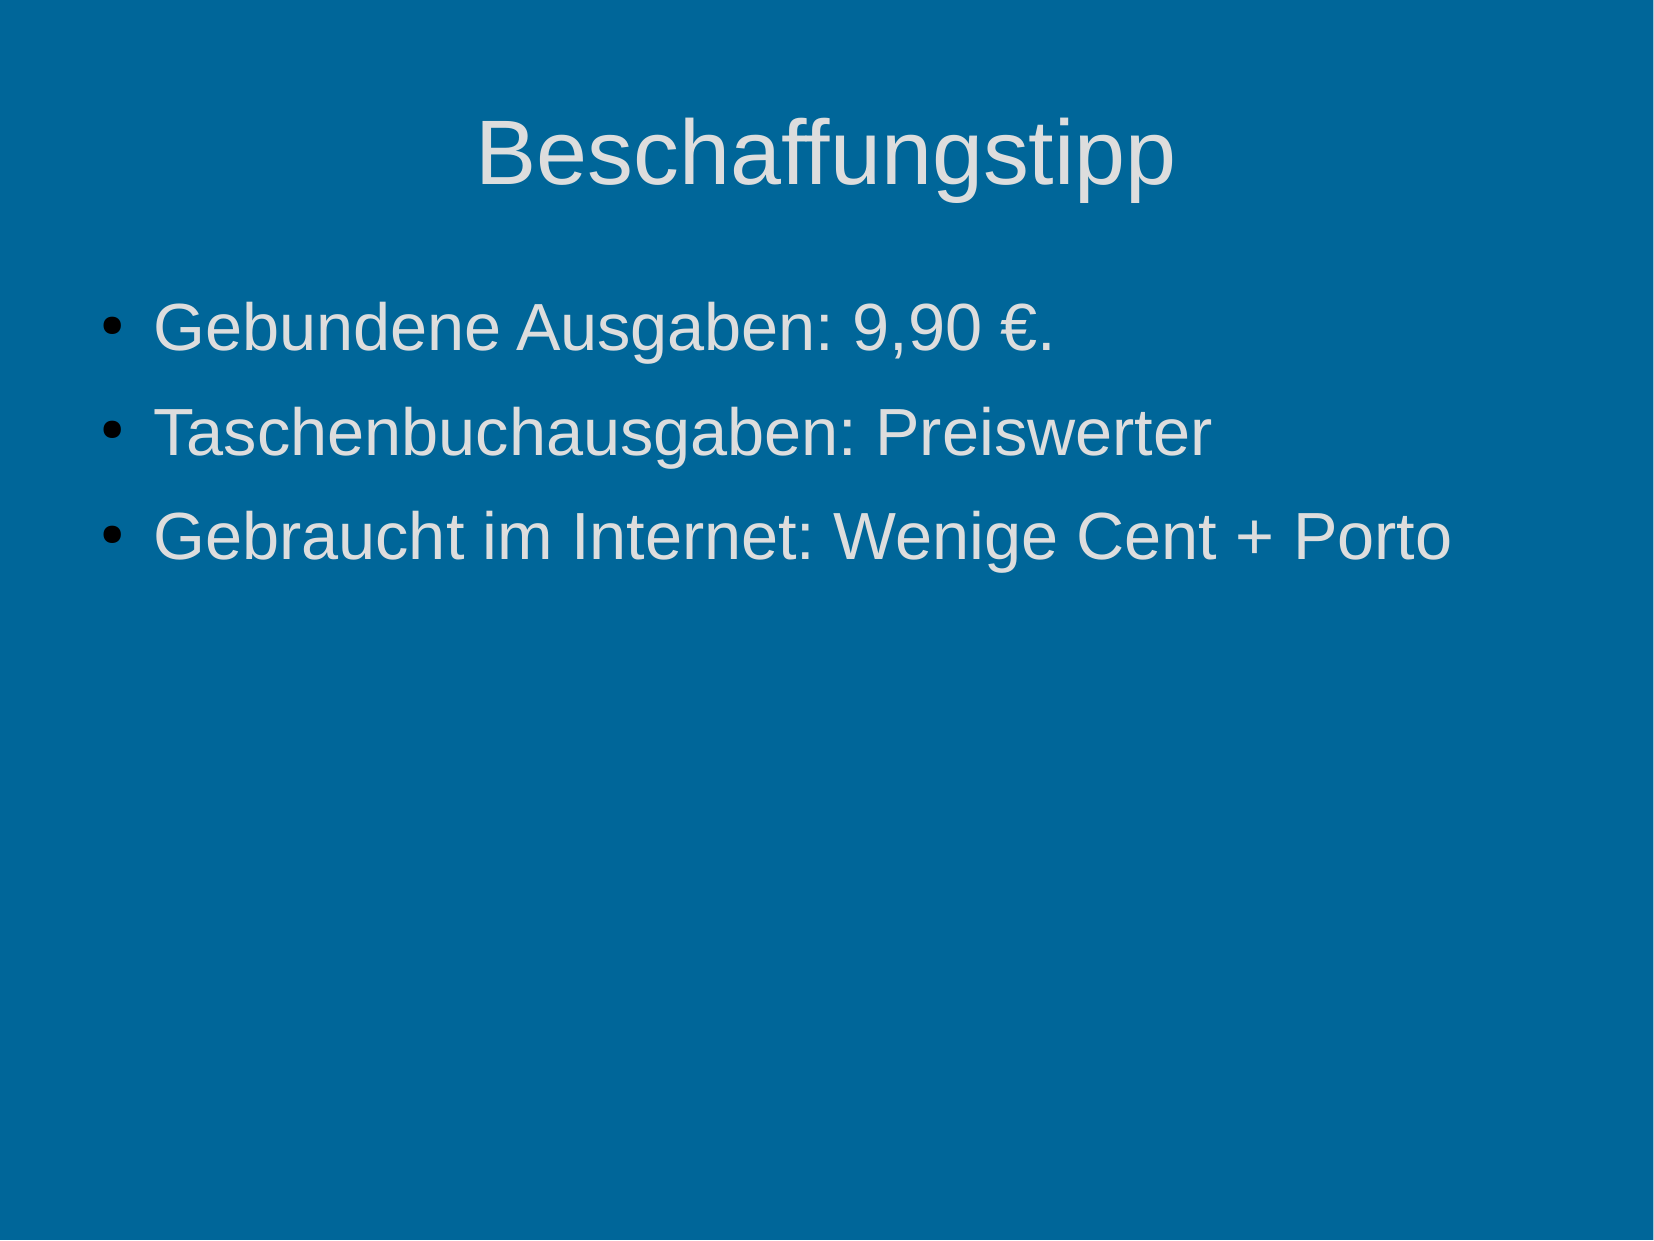

# Beschaffungstipp
Gebundene Ausgaben: 9,90 €.
Taschenbuchausgaben: Preiswerter
Gebraucht im Internet: Wenige Cent + Porto